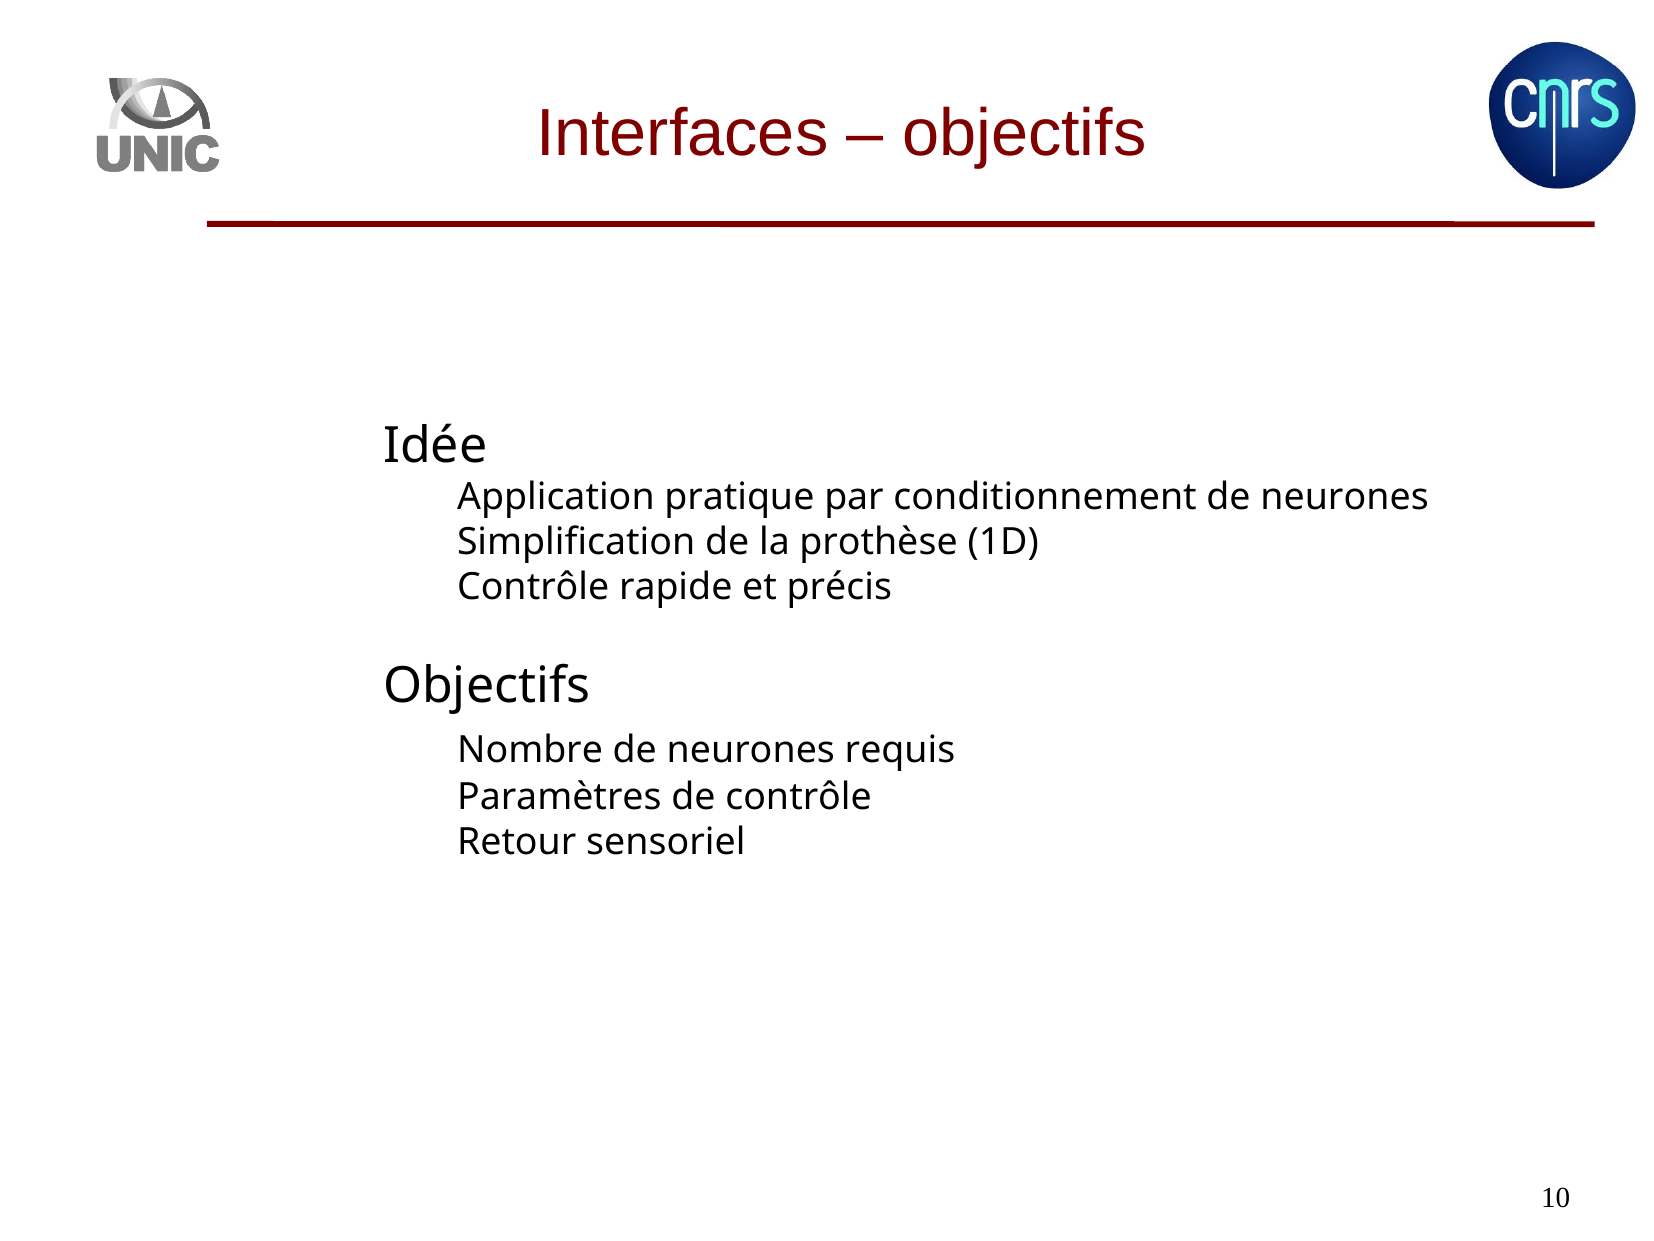

Interfaces – objectifs
Idée
	Application pratique par conditionnement de neurones
	Simplification de la prothèse (1D)
	Contrôle rapide et précis
Objectifs
	Nombre de neurones requis
	Paramètres de contrôle
	Retour sensoriel